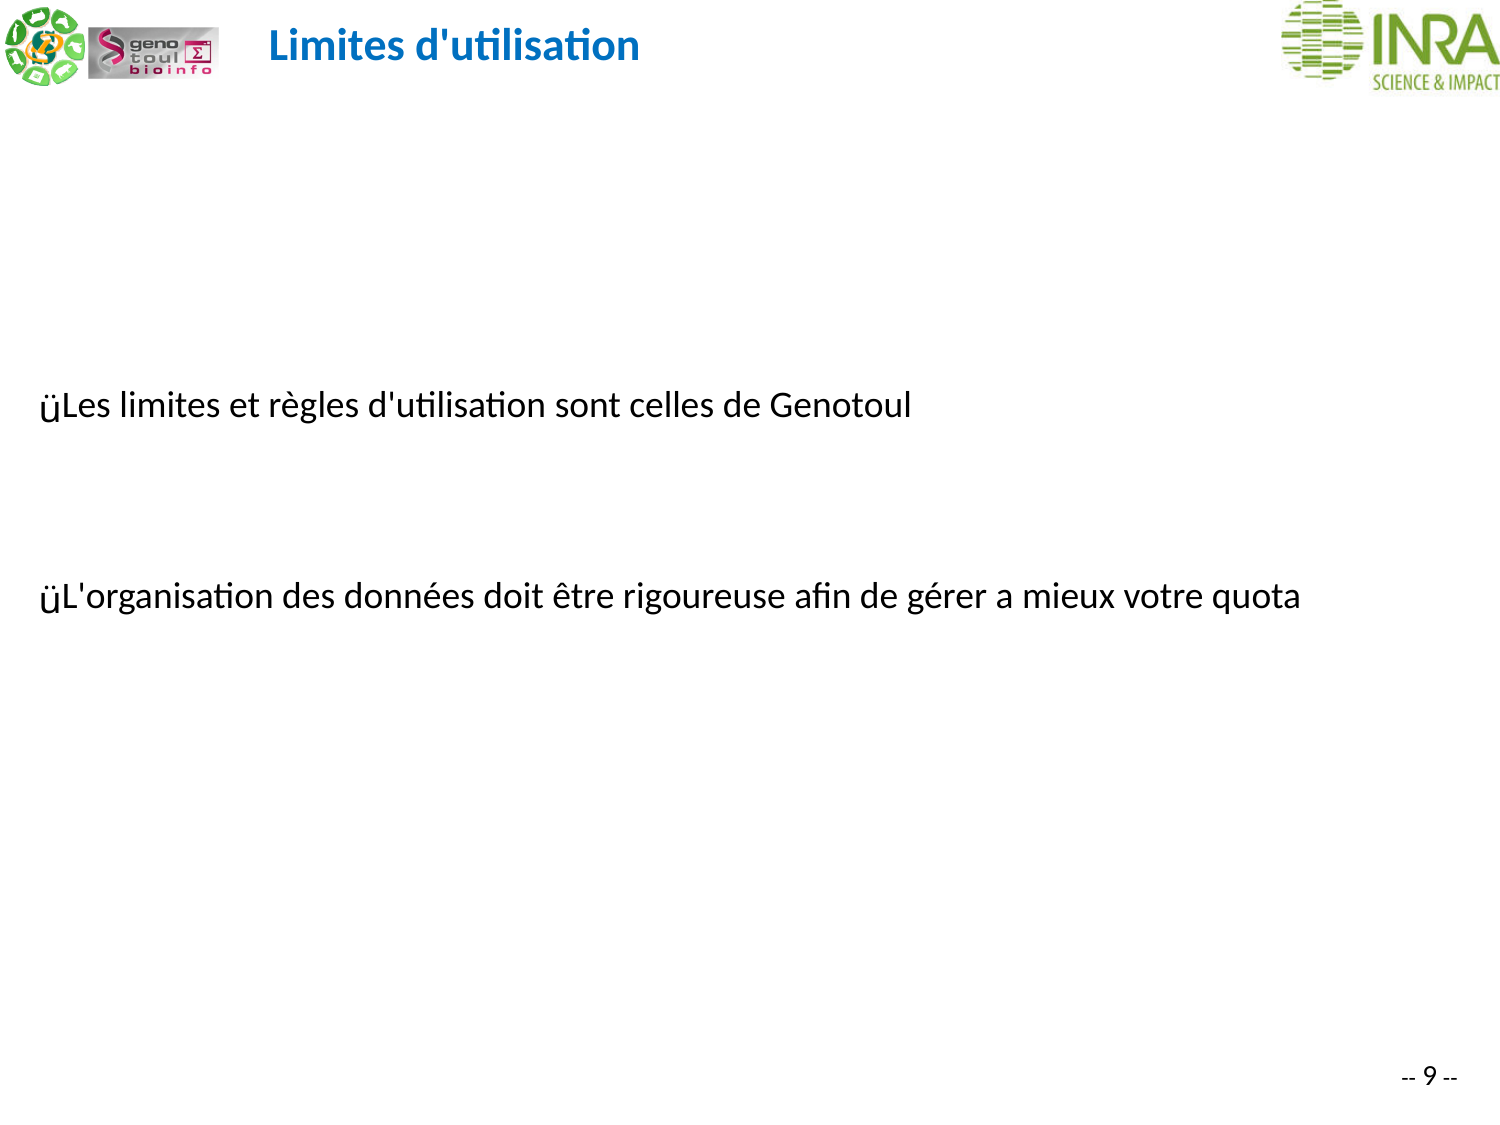

Limites d'utilisation
Les limites et règles d'utilisation sont celles de Genotoul
L'organisation des données doit être rigoureuse afin de gérer a mieux votre quota